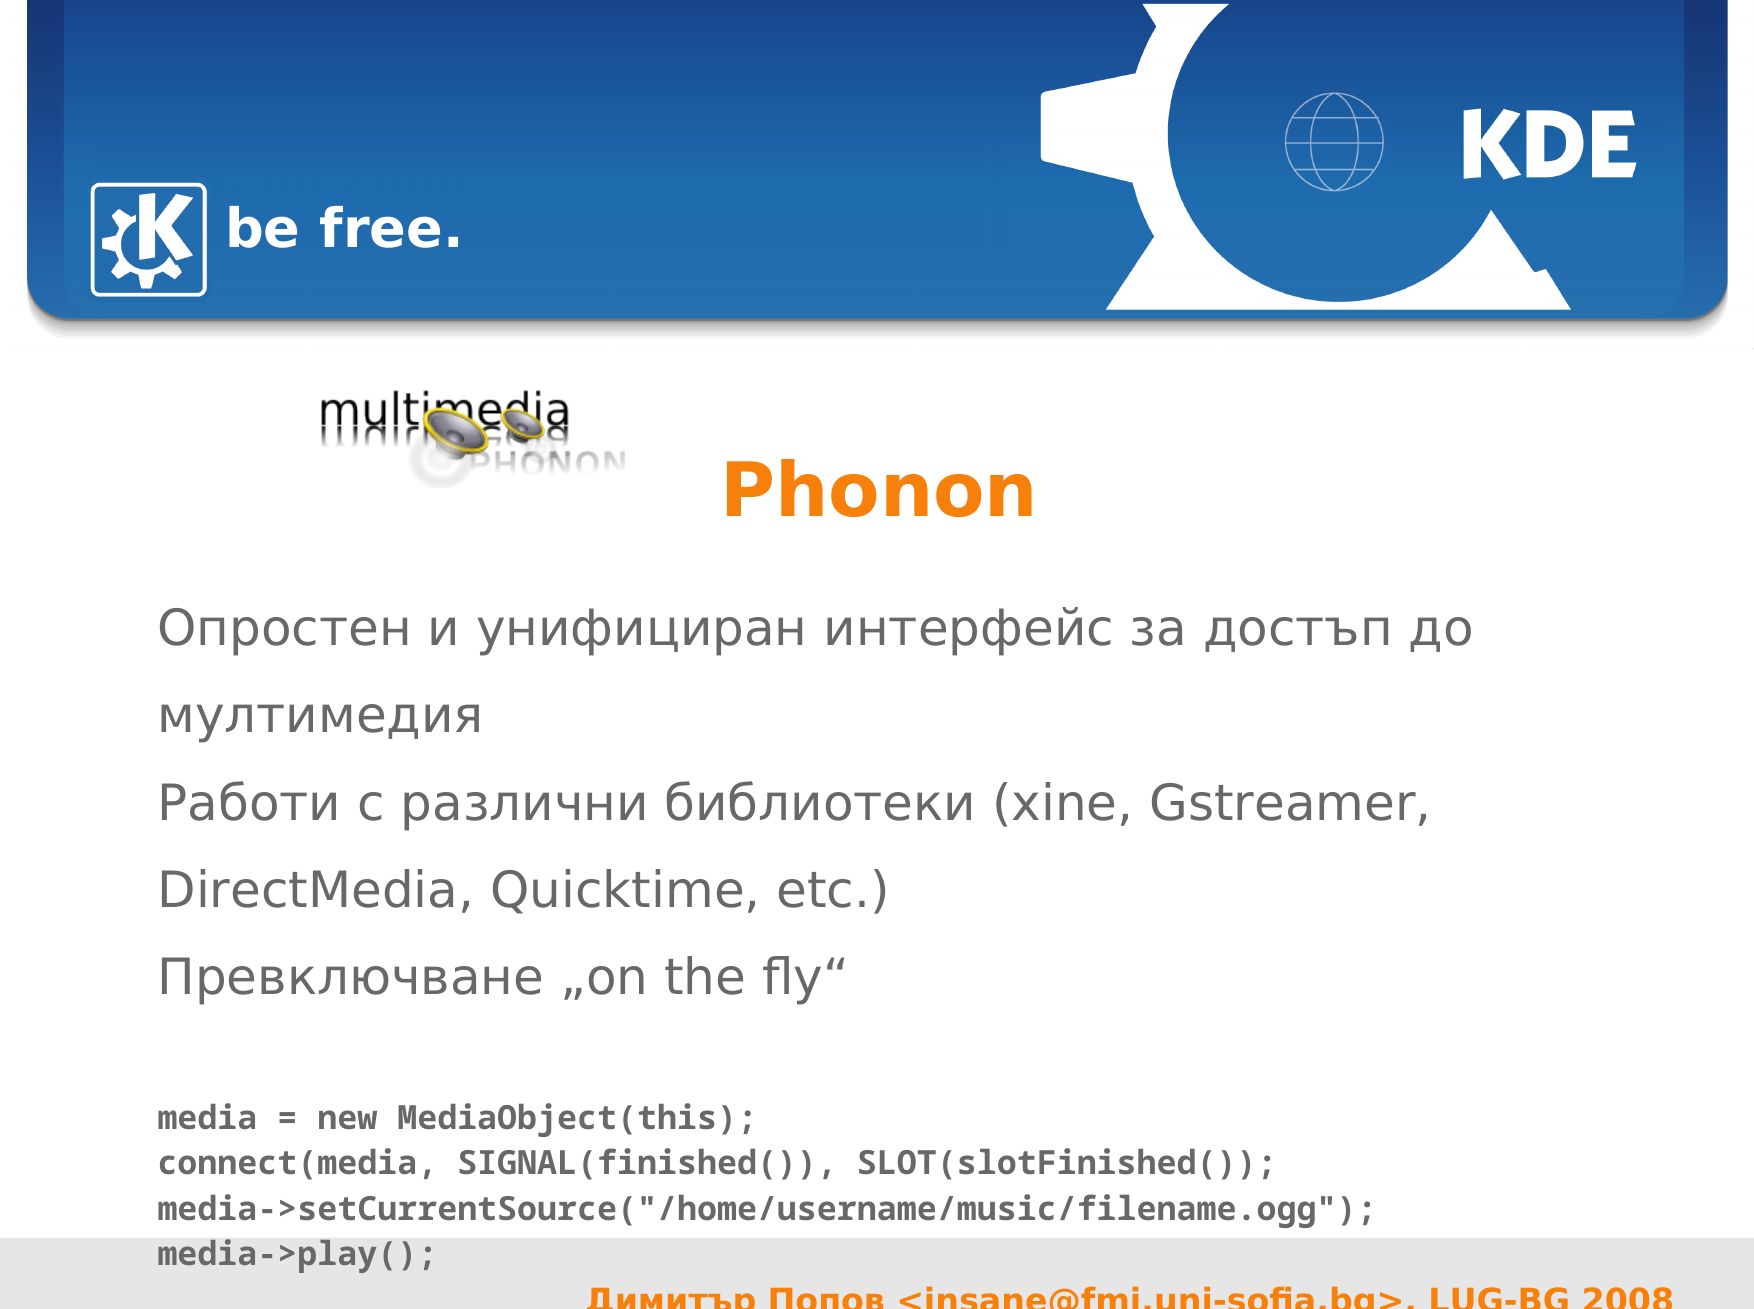

# be free.
Phonon
Опростен и унифициран интерфейс за достъп до мултимедия
Работи с различни библиотеки (xine, Gstreamer, DirectMedia, Quicktime, etc.)
Превключване „on the fly“
media = new MediaObject(this);
connect(media, SIGNAL(finished()), SLOT(slotFinished());
media->setCurrentSource("/home/username/music/filename.ogg");
media->play();